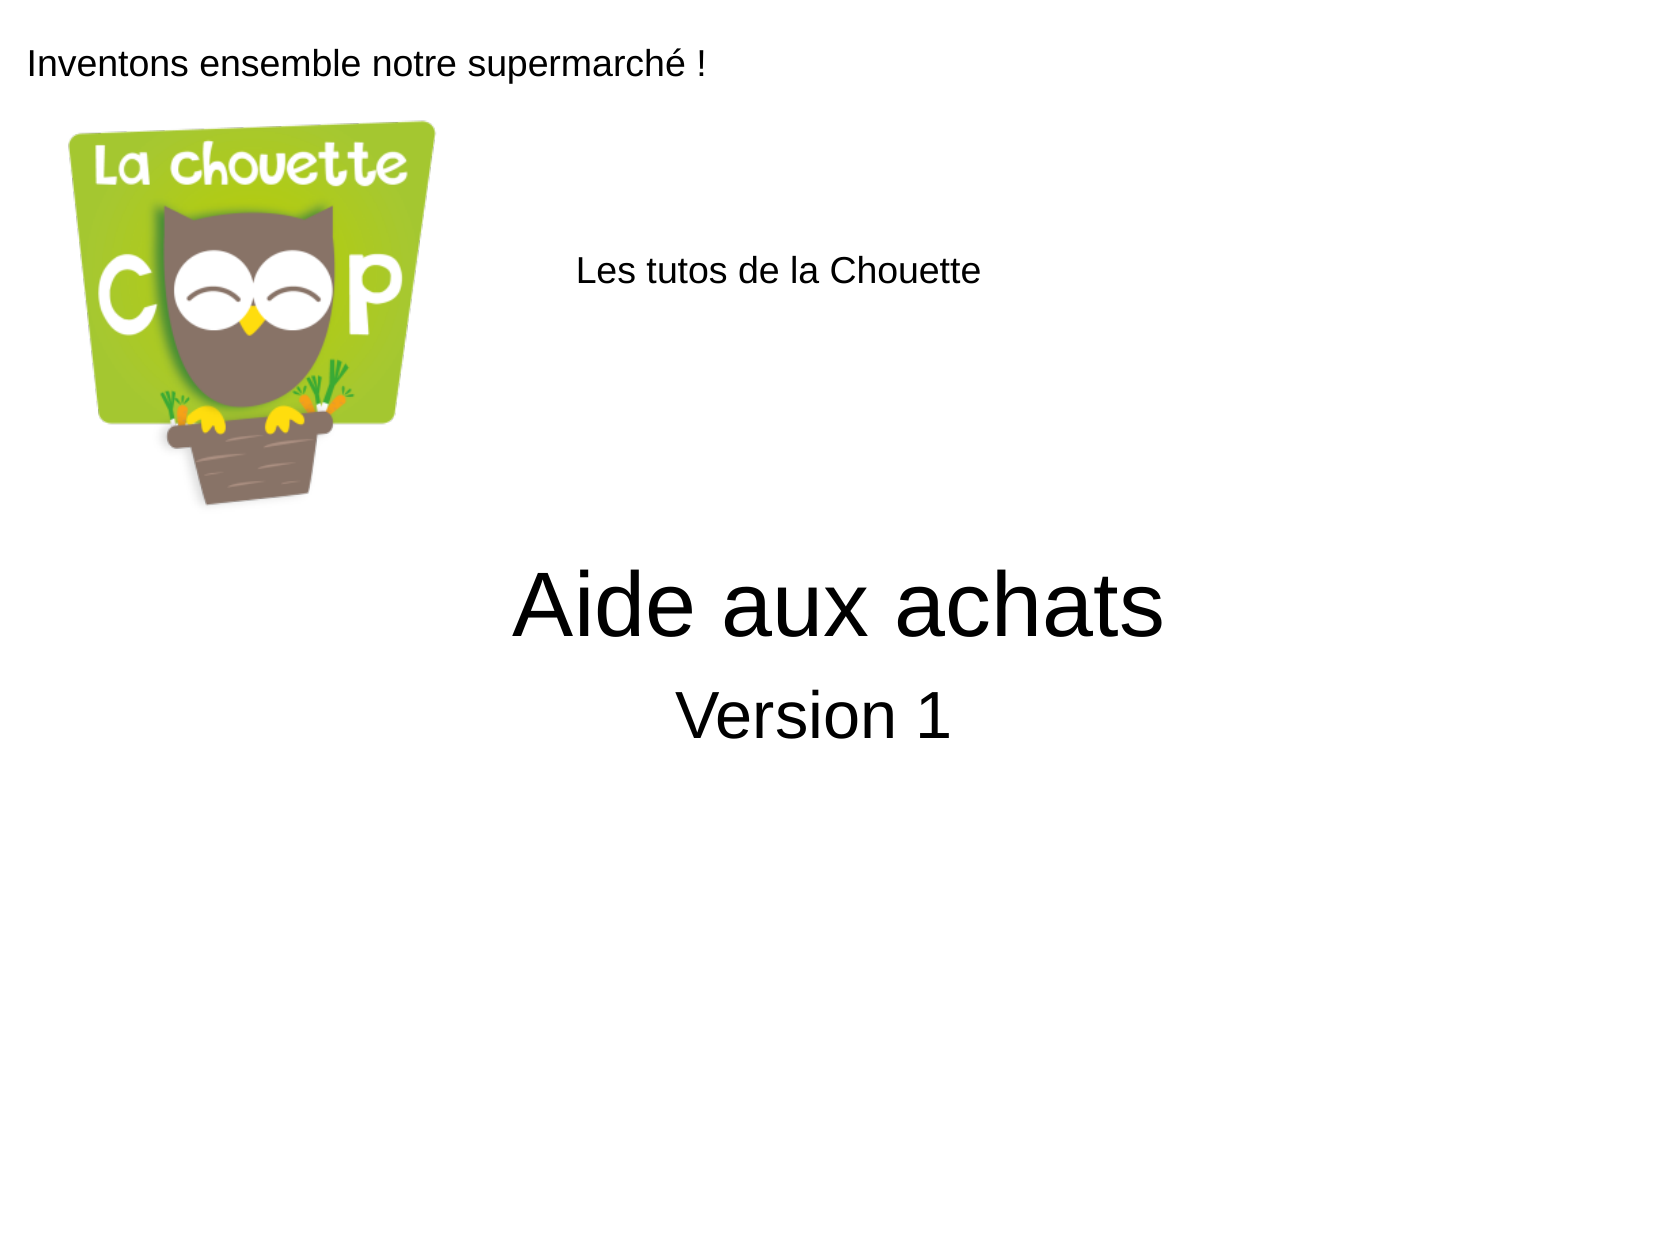

Inventons ensemble notre supermarché !
Les tutos de la Chouette
# Aide aux achats Version 1